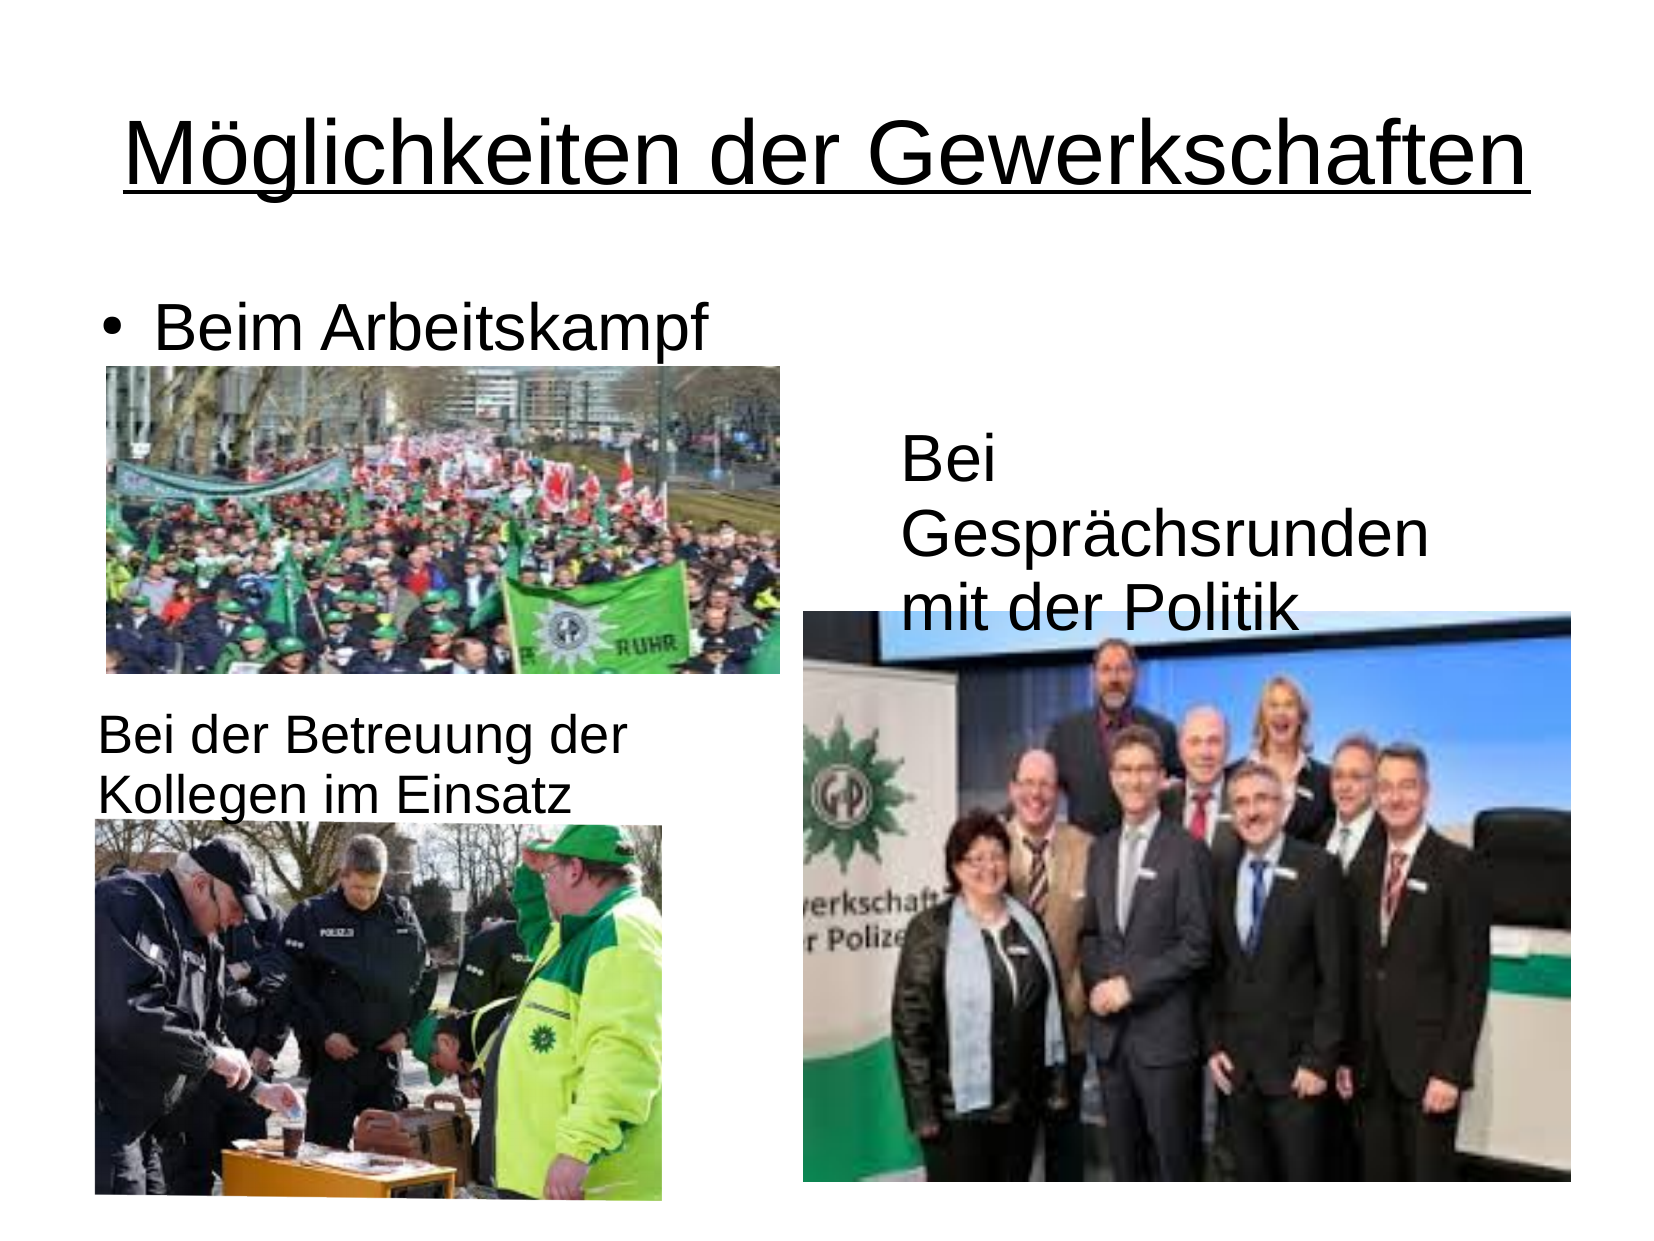

# Möglichkeiten der Gewerkschaften
Beim Arbeitskampf
Bei Gesprächsrunden mit der Politik
Bei der Betreuung der Kollegen im Einsatz